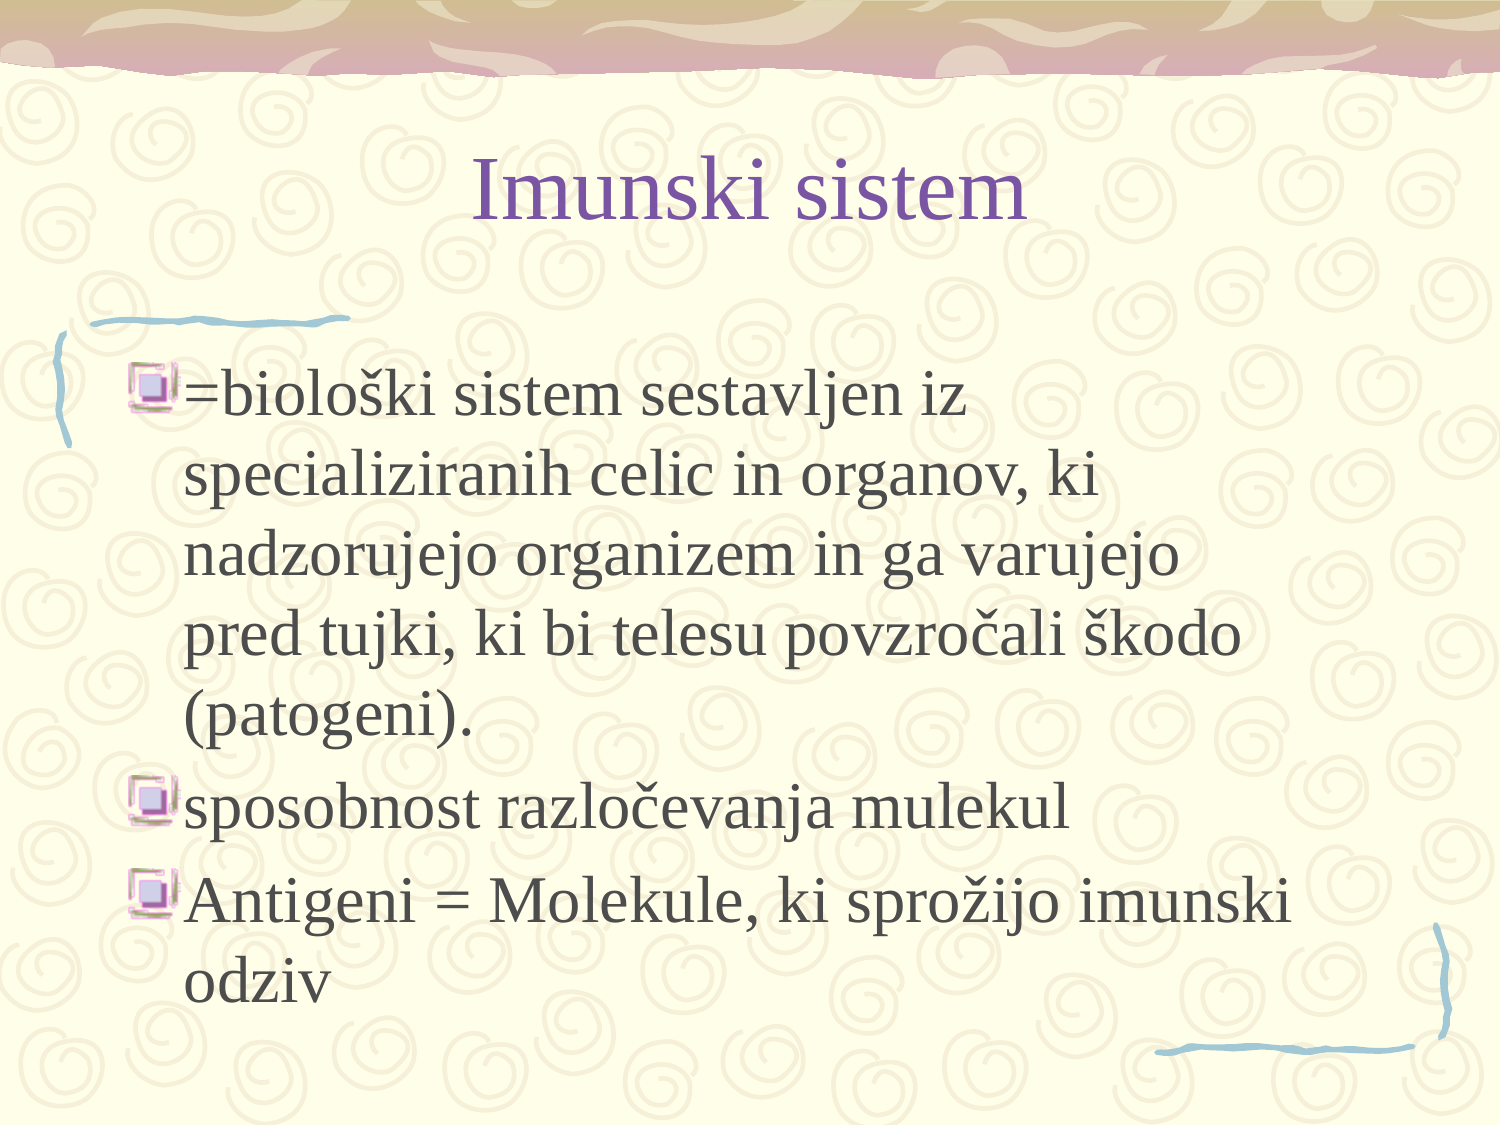

# Imunski sistem
=biološki sistem sestavljen iz specializiranih celic in organov, ki nadzorujejo organizem in ga varujejo pred tujki, ki bi telesu povzročali škodo (patogeni).
sposobnost razločevanja mulekul
Antigeni = Molekule, ki sprožijo imunski odziv